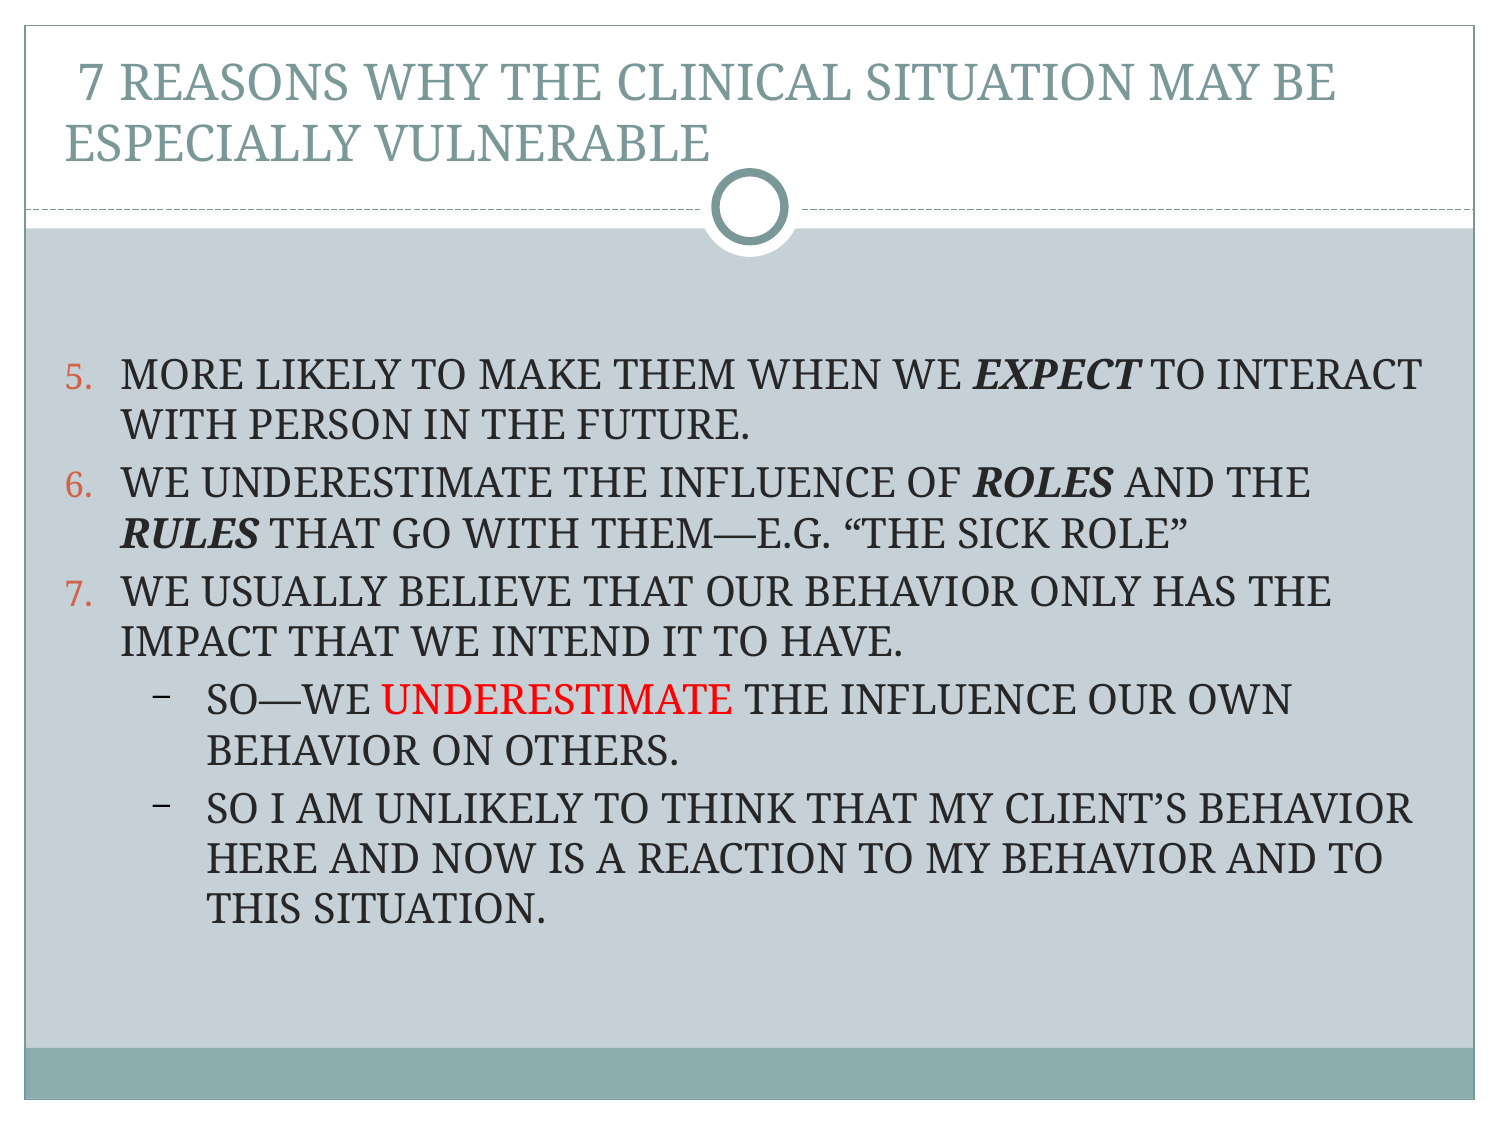

# 7 REASONS WHY THE CLINICAL SITUATION MAY BE ESPECIALLY VULNERABLE
MORE LIKELY TO MAKE THEM WHEN WE EXPECT TO INTERACT WITH PERSON IN THE FUTURE.
WE UNDERESTIMATE THE INFLUENCE OF ROLES AND THE RULES THAT GO WITH THEM—E.G. “THE SICK ROLE”
WE USUALLY BELIEVE THAT OUR BEHAVIOR ONLY HAS THE IMPACT THAT WE INTEND IT TO HAVE.
SO—WE UNDERESTIMATE THE INFLUENCE OUR OWN BEHAVIOR ON OTHERS.
SO I AM UNLIKELY TO THINK THAT MY CLIENT’S BEHAVIOR HERE AND NOW IS A REACTION TO MY BEHAVIOR AND TO THIS SITUATION.